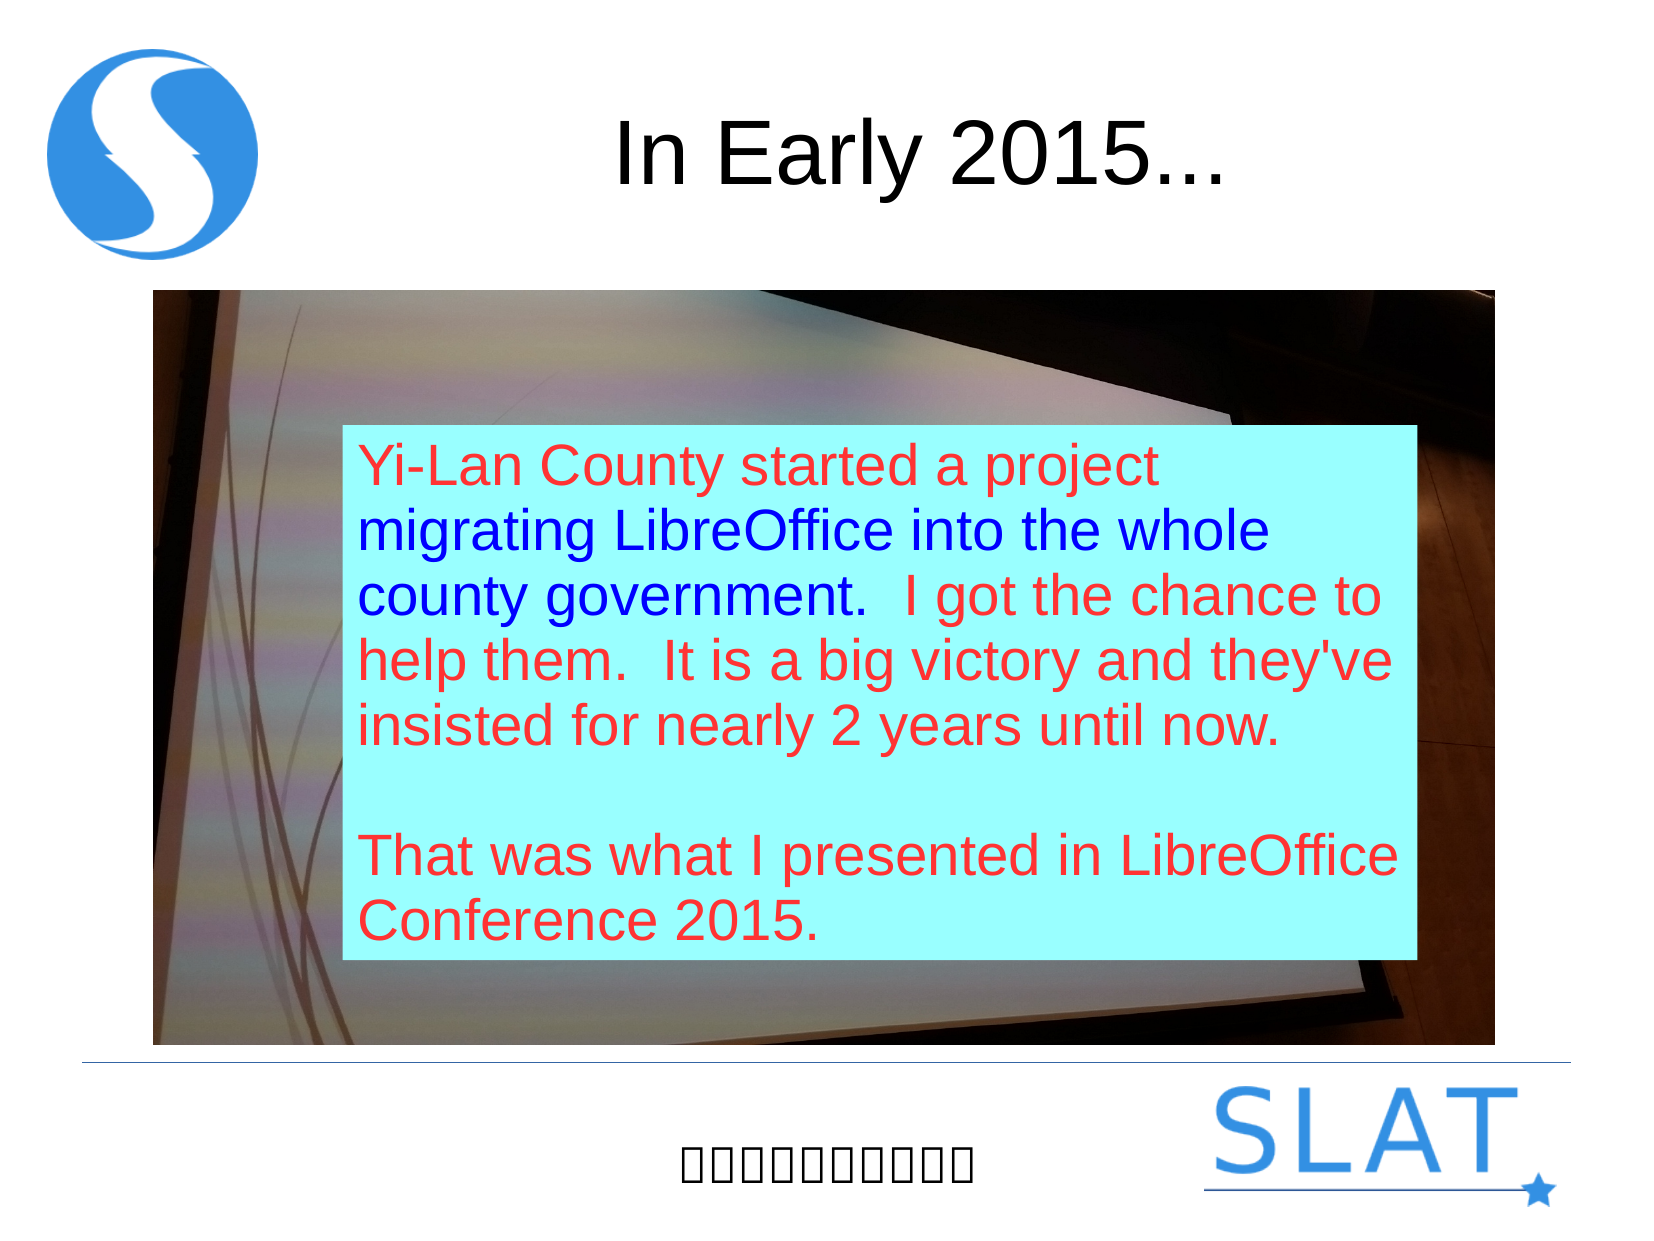

# In Early 2015...
Yi-Lan County started a project migrating LibreOffice into the whole county government. I got the chance to help them. It is a big victory and they've insisted for nearly 2 years until now.
That was what I presented in LibreOffice Conference 2015.
LibreOffice Brno 2016 Conference Presentation